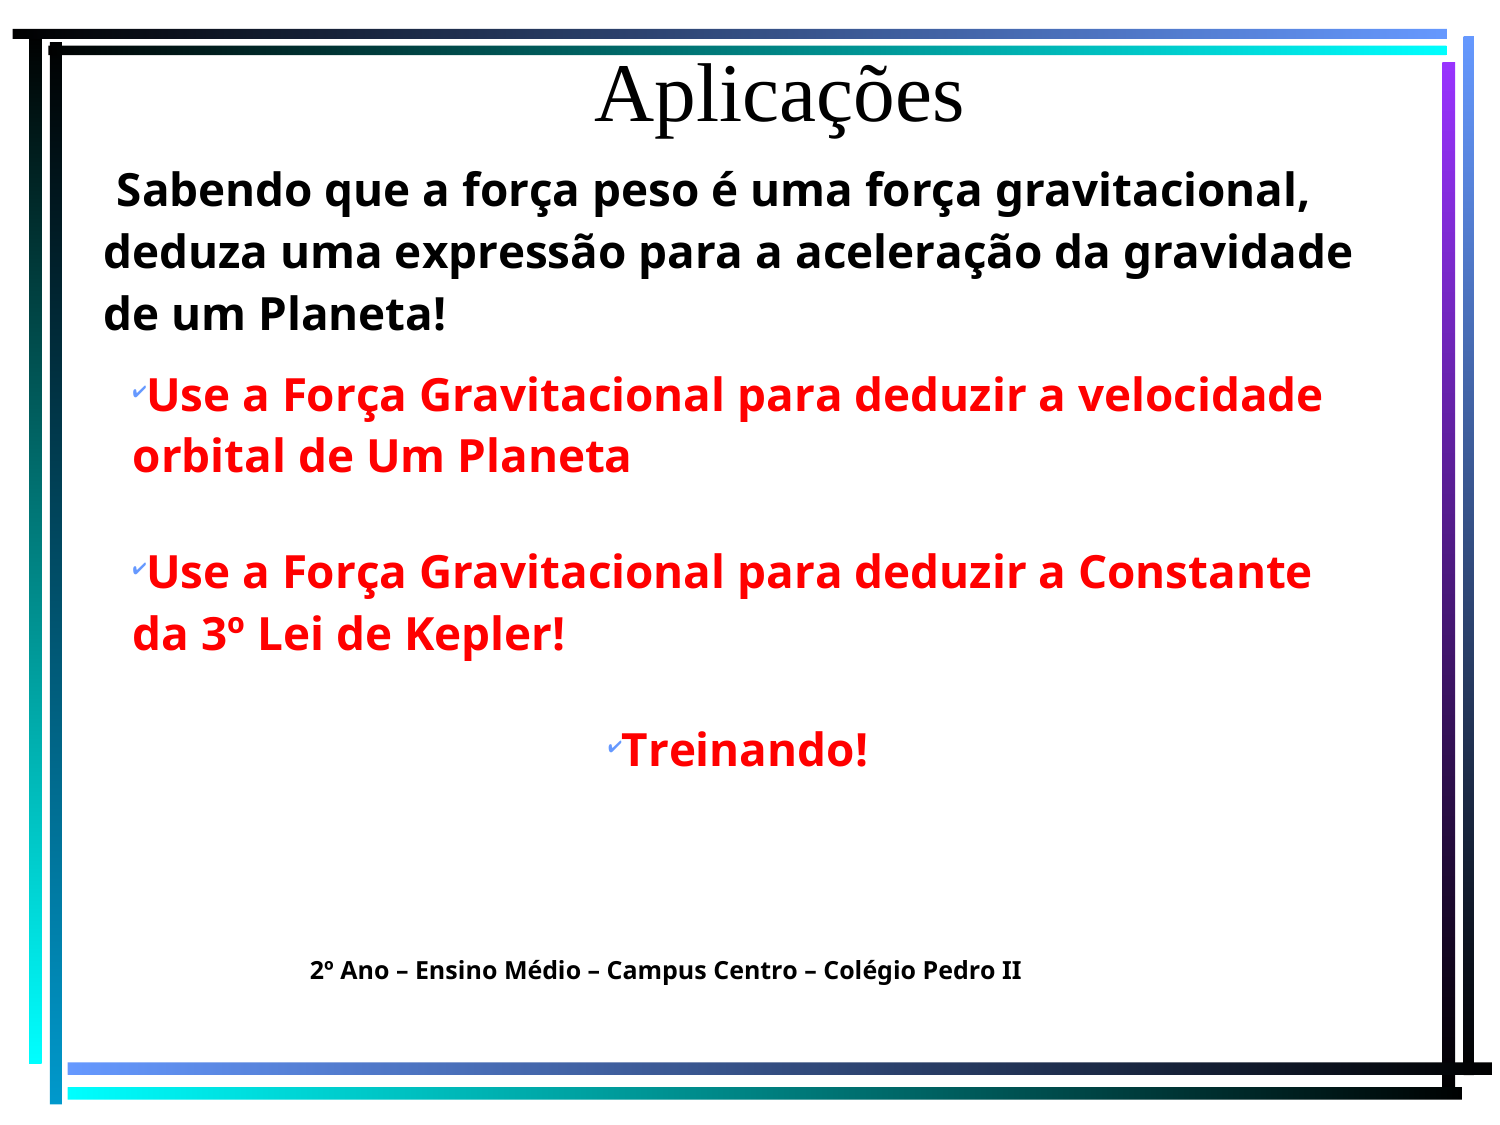

# Aplicações
Sabendo que a força peso é uma força gravitacional, deduza uma expressão para a aceleração da gravidade de um Planeta!
Use a Força Gravitacional para deduzir a velocidade orbital de Um Planeta
Use a Força Gravitacional para deduzir a Constante da 3º Lei de Kepler!
Treinando!
2º Ano – Ensino Médio – Campus Centro – Colégio Pedro II